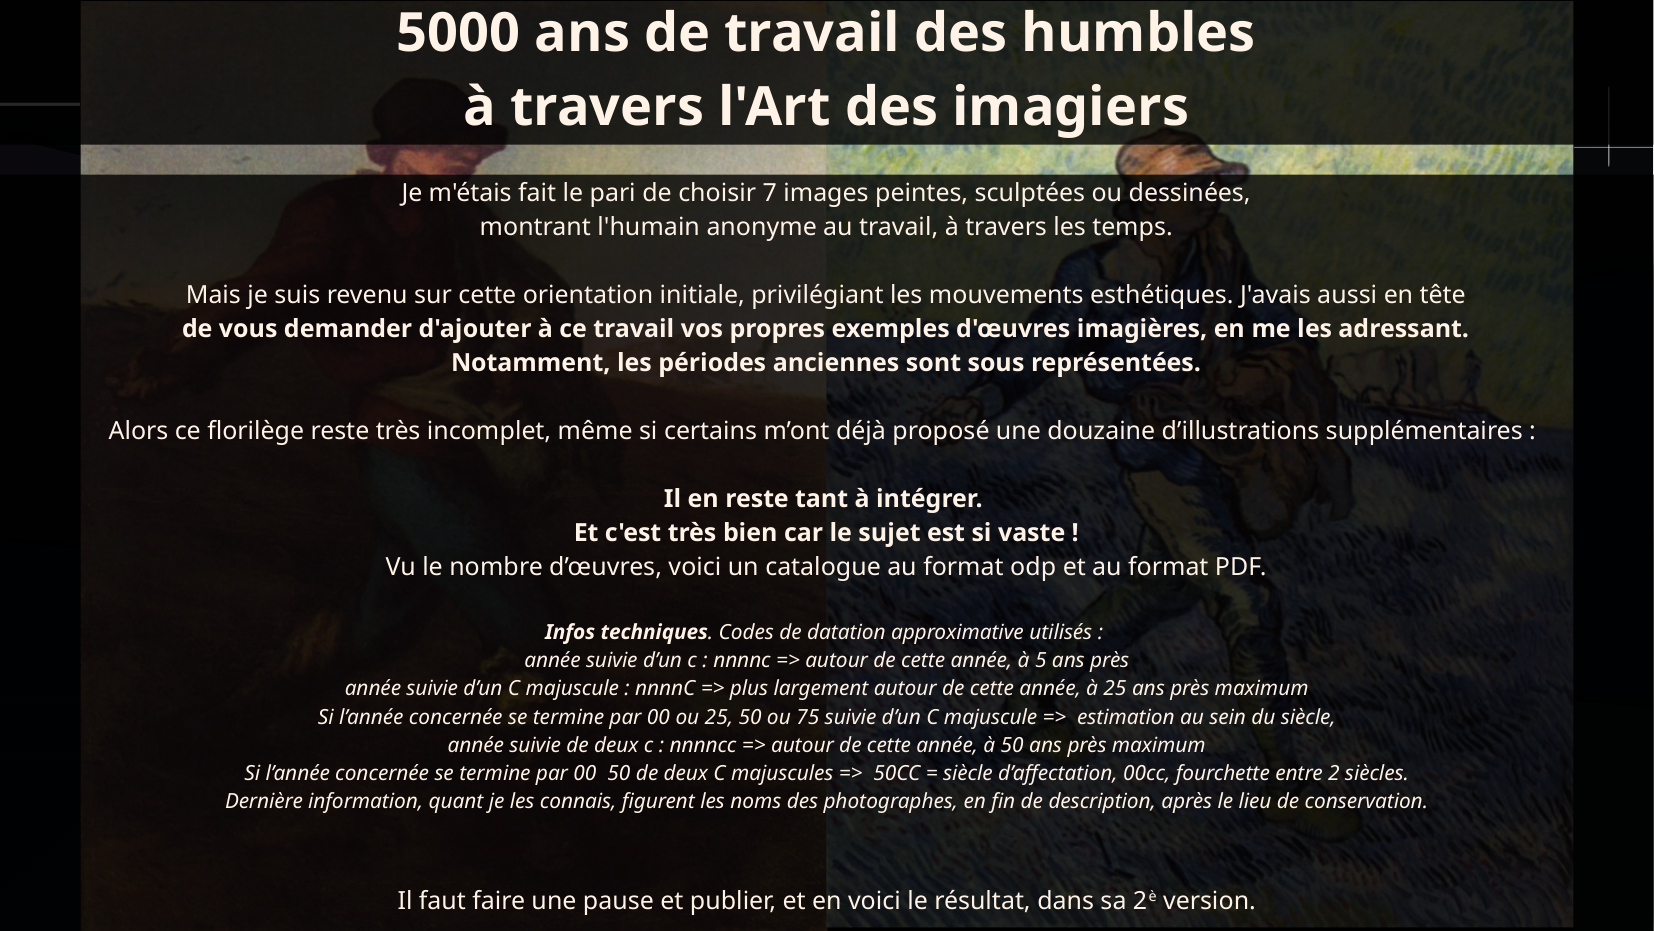

# 5000 ans de travail des humbles à travers l'Art des imagiers
Je m'étais fait le pari de choisir 7 images peintes, sculptées ou dessinées,
montrant l'humain anonyme au travail, à travers les temps.
Mais je suis revenu sur cette orientation initiale, privilégiant les mouvements esthétiques. J'avais aussi en tête
de vous demander d'ajouter à ce travail vos propres exemples d'œuvres imagières, en me les adressant.
Notamment, les périodes anciennes sont sous représentées.
Alors ce florilège reste très incomplet, même si certains m’ont déjà proposé une douzaine d’illustrations supplémentaires :
Il en reste tant à intégrer.
Et c'est très bien car le sujet est si vaste !
Vu le nombre d’œuvres, voici un catalogue au format odp et au format PDF.
Infos techniques. Codes de datation approximative utilisés :
année suivie d’un c : nnnnc => autour de cette année, à 5 ans près
année suivie d’un C majuscule : nnnnC => plus largement autour de cette année, à 25 ans près maximum
Si l’année concernée se termine par 00 ou 25, 50 ou 75 suivie d’un C majuscule => estimation au sein du siècle,
année suivie de deux c : nnnncc => autour de cette année, à 50 ans près maximum
Si l’année concernée se termine par 00 50 de deux C majuscules => 50CC = siècle d’affectation, 00cc, fourchette entre 2 siècles.
Dernière information, quant je les connais, figurent les noms des photographes, en fin de description, après le lieu de conservation.
Il faut faire une pause et publier, et en voici le résultat, dans sa 2è version.
Jean-François Martine, https://articipons.com